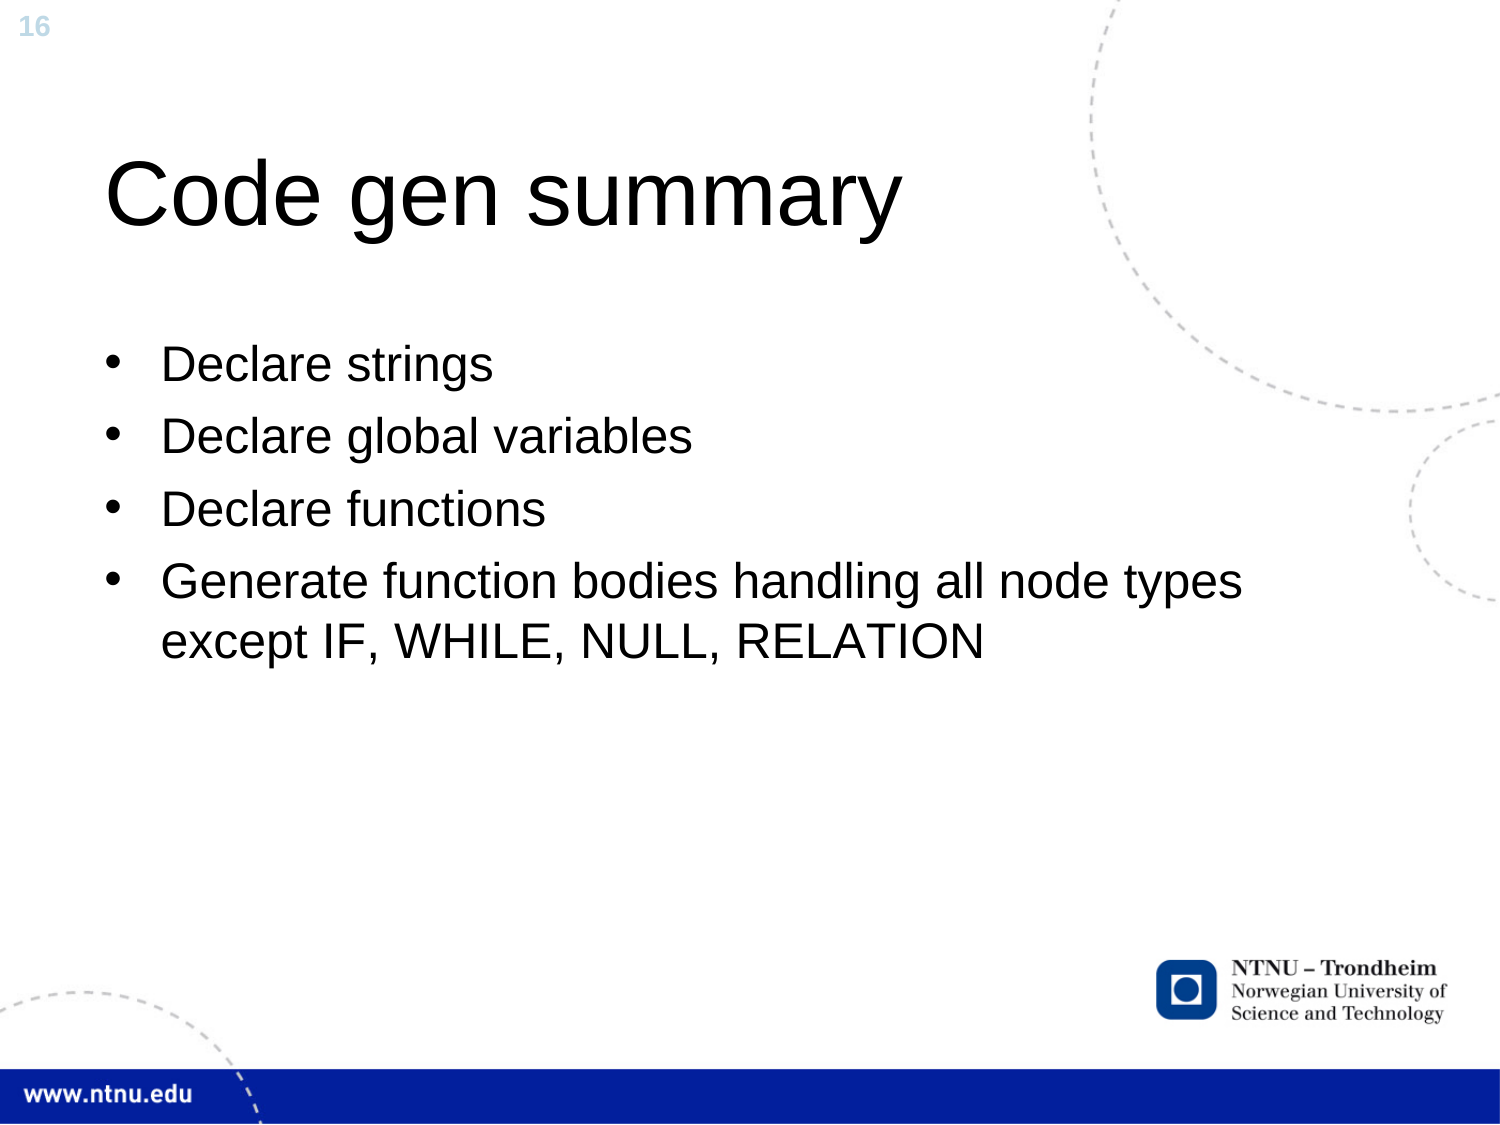

# Code gen summary
Declare strings
Declare global variables
Declare functions
Generate function bodies handling all node types except IF, WHILE, NULL, RELATION